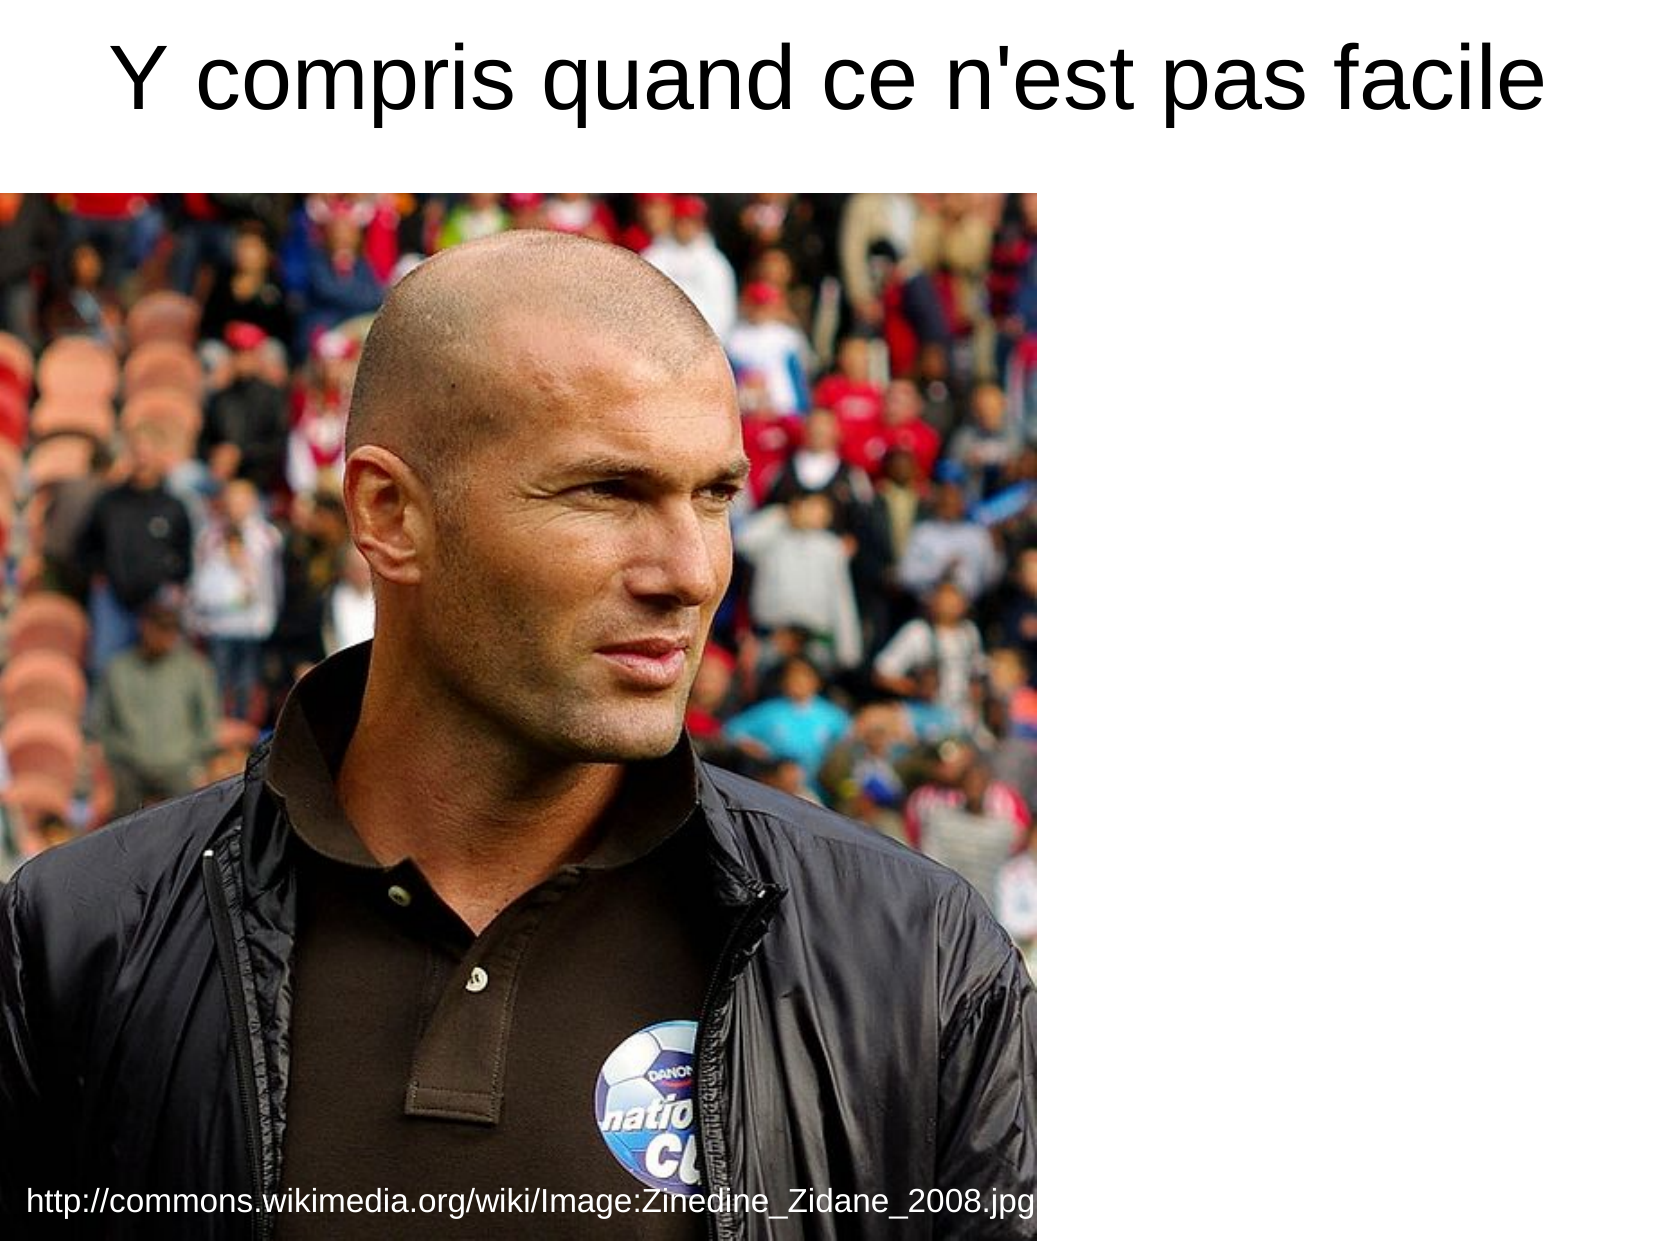

# Y compris quand ce n'est pas facile
http://commons.wikimedia.org/wiki/Image:Zinedine_Zidane_2008.jpg